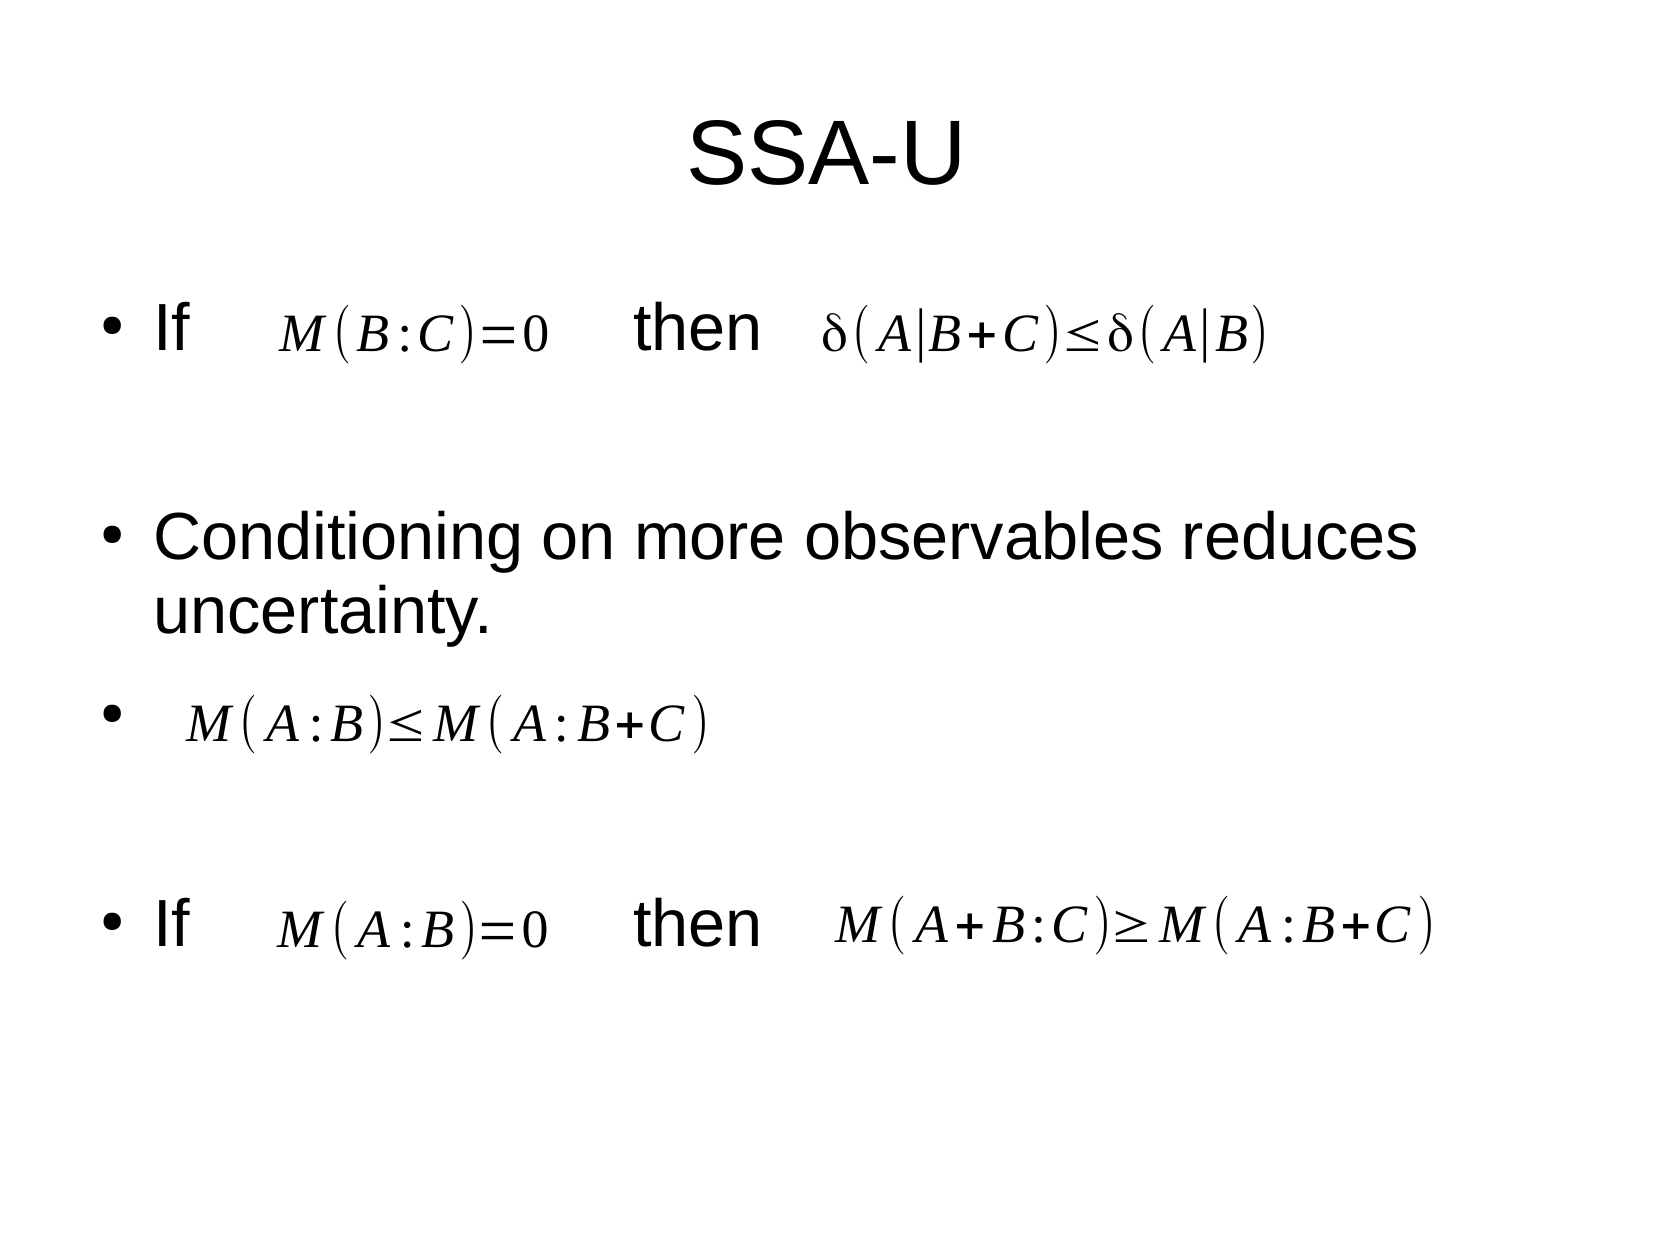

# SSA-U
If then
Conditioning on more observables reduces uncertainty.
If then